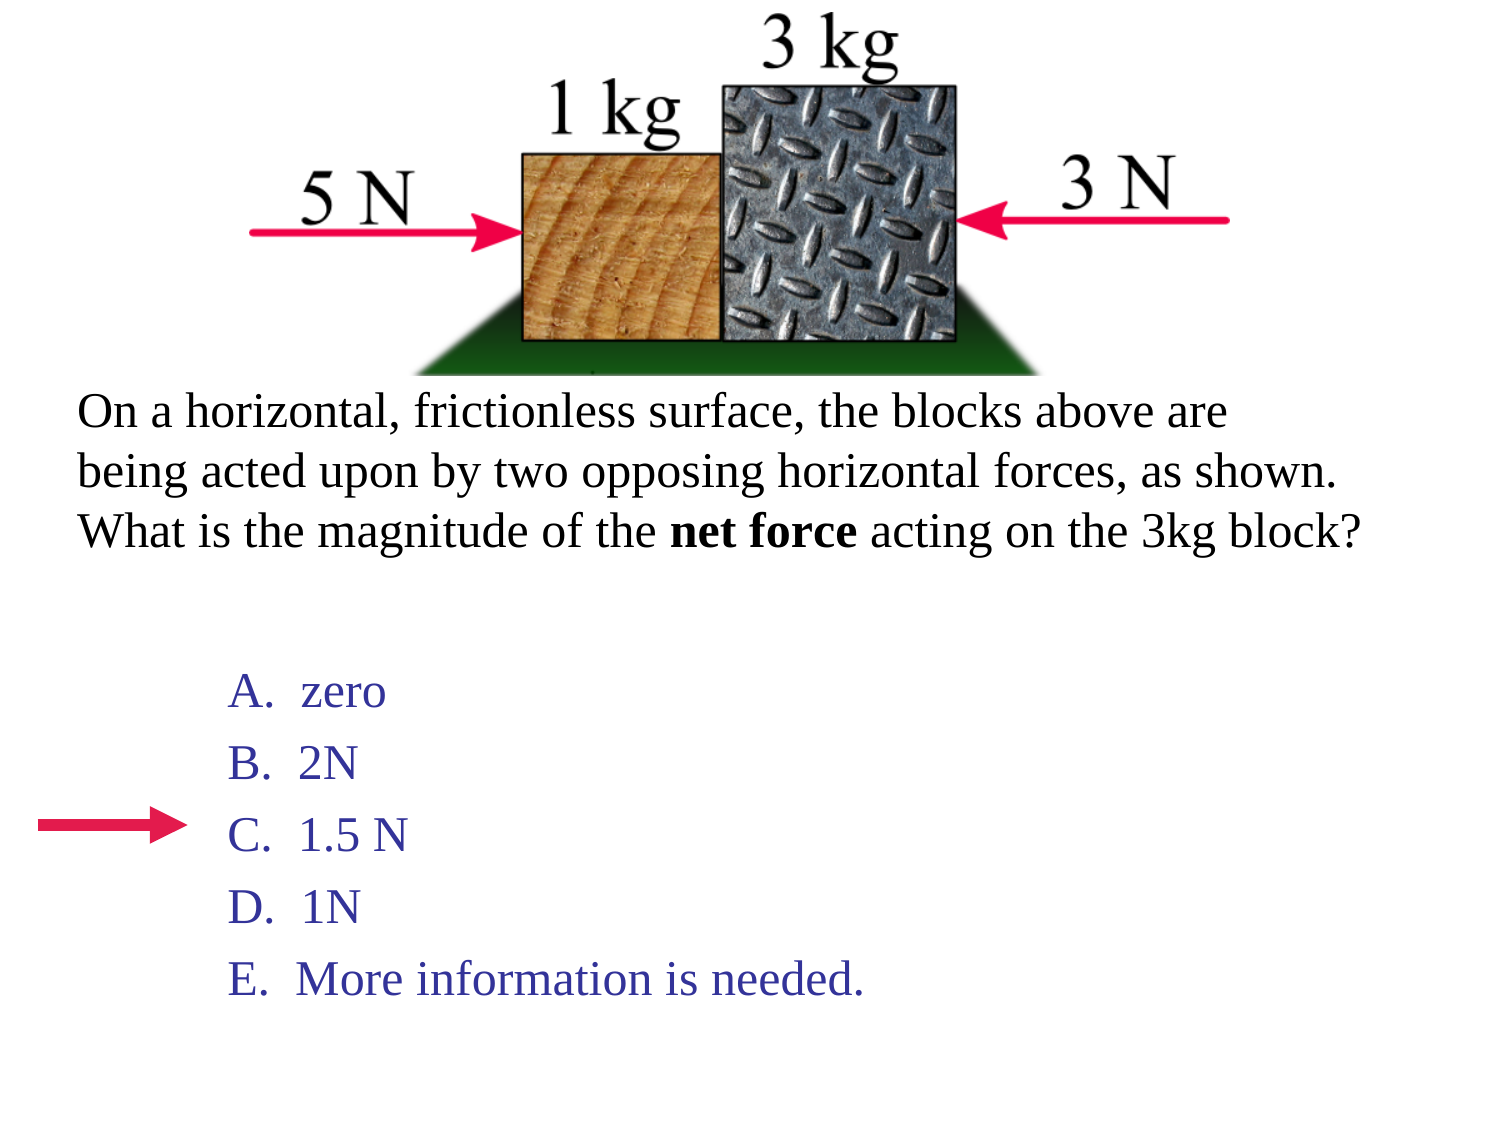

On a horizontal, frictionless surface, the blocks above are
being acted upon by two opposing horizontal forces, as shown. What is the magnitude of the net force acting on the 3kg block?
A. zero
B. 2N
C. 1.5 N
D. 1N
E. More information is needed.